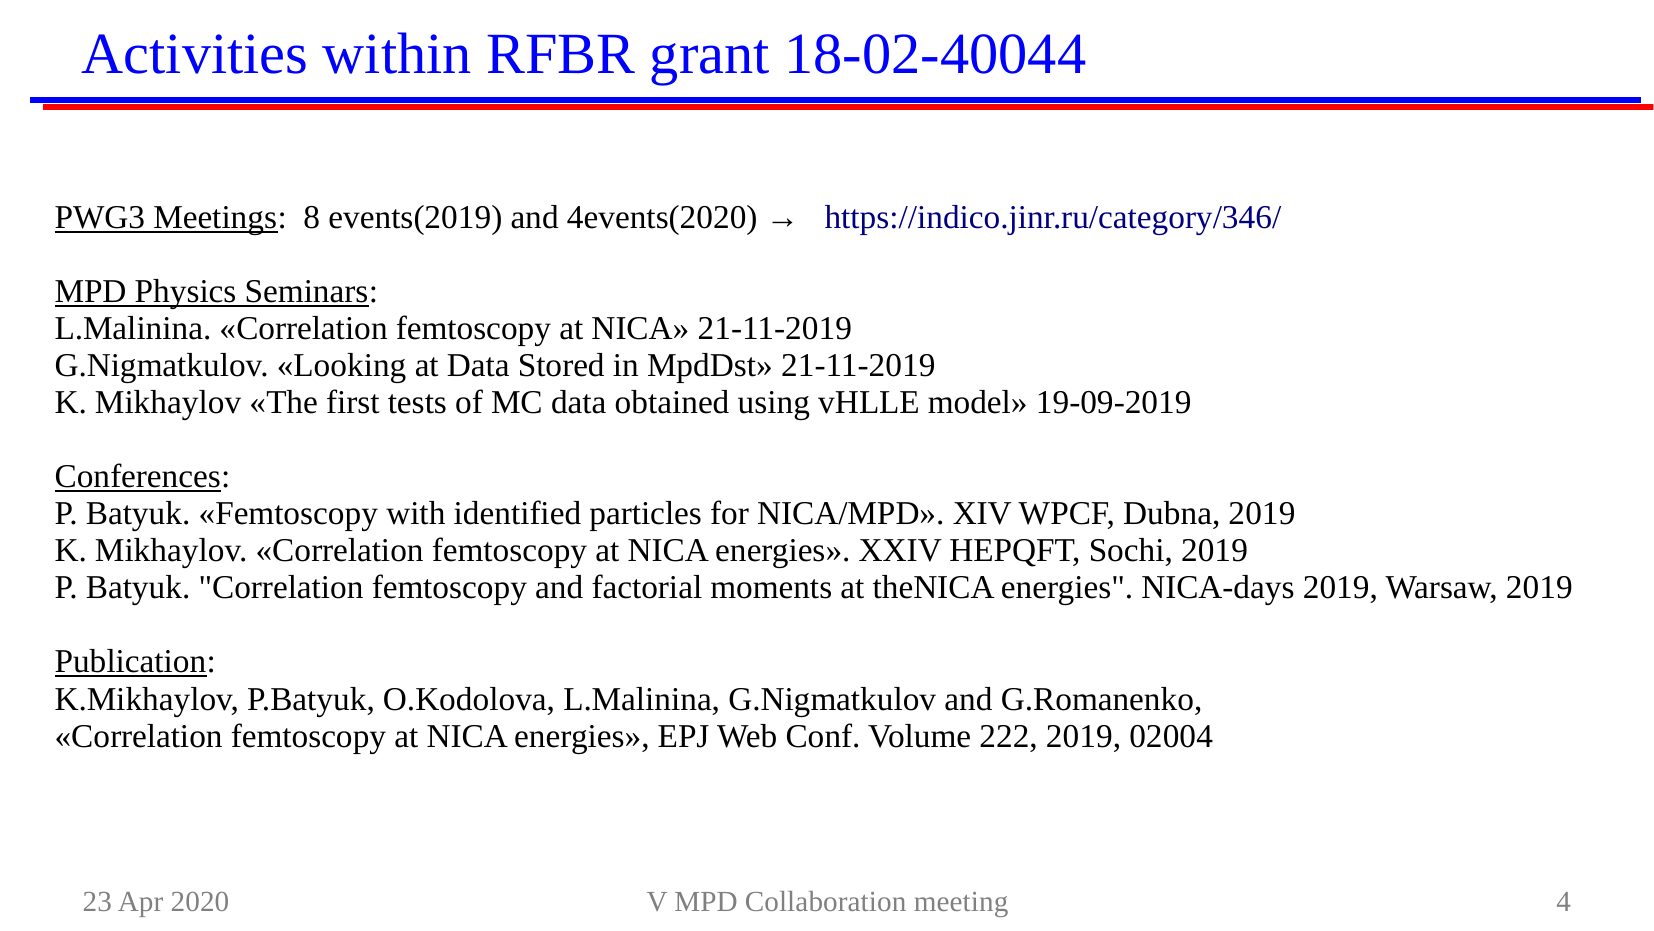

# Activities within RFBR grant 18-02-40044
PWG3 Meetings: 8 events(2019) and 4events(2020) → https://indico.jinr.ru/category/346/
MPD Physics Seminars:
L.Malinina. «Correlation femtoscopy at NICA» 21-11-2019
G.Nigmatkulov. «Looking at Data Stored in MpdDst» 21-11-2019
K. Mikhaylov «The first tests of MC data obtained using vHLLE model» 19-09-2019
Conferences:
P. Batyuk. «Femtoscopy with identified particles for NICA/MPD». XIV WPCF, Dubna, 2019
K. Mikhaylov. «Correlation femtoscopy at NICA energies». XXIV HEPQFT, Sochi, 2019
P. Batyuk. "Correlation femtoscopy and factorial moments at theNICA energies". NICA-days 2019, Warsaw, 2019
Publication:
K.Mikhaylov, P.Batyuk, O.Kodolova, L.Malinina, G.Nigmatkulov and G.Romanenko,
«Correlation femtoscopy at NICA energies», EPJ Web Conf. Volume 222, 2019, 02004
23 Apr 2020
V MPD Collaboration meeting
4